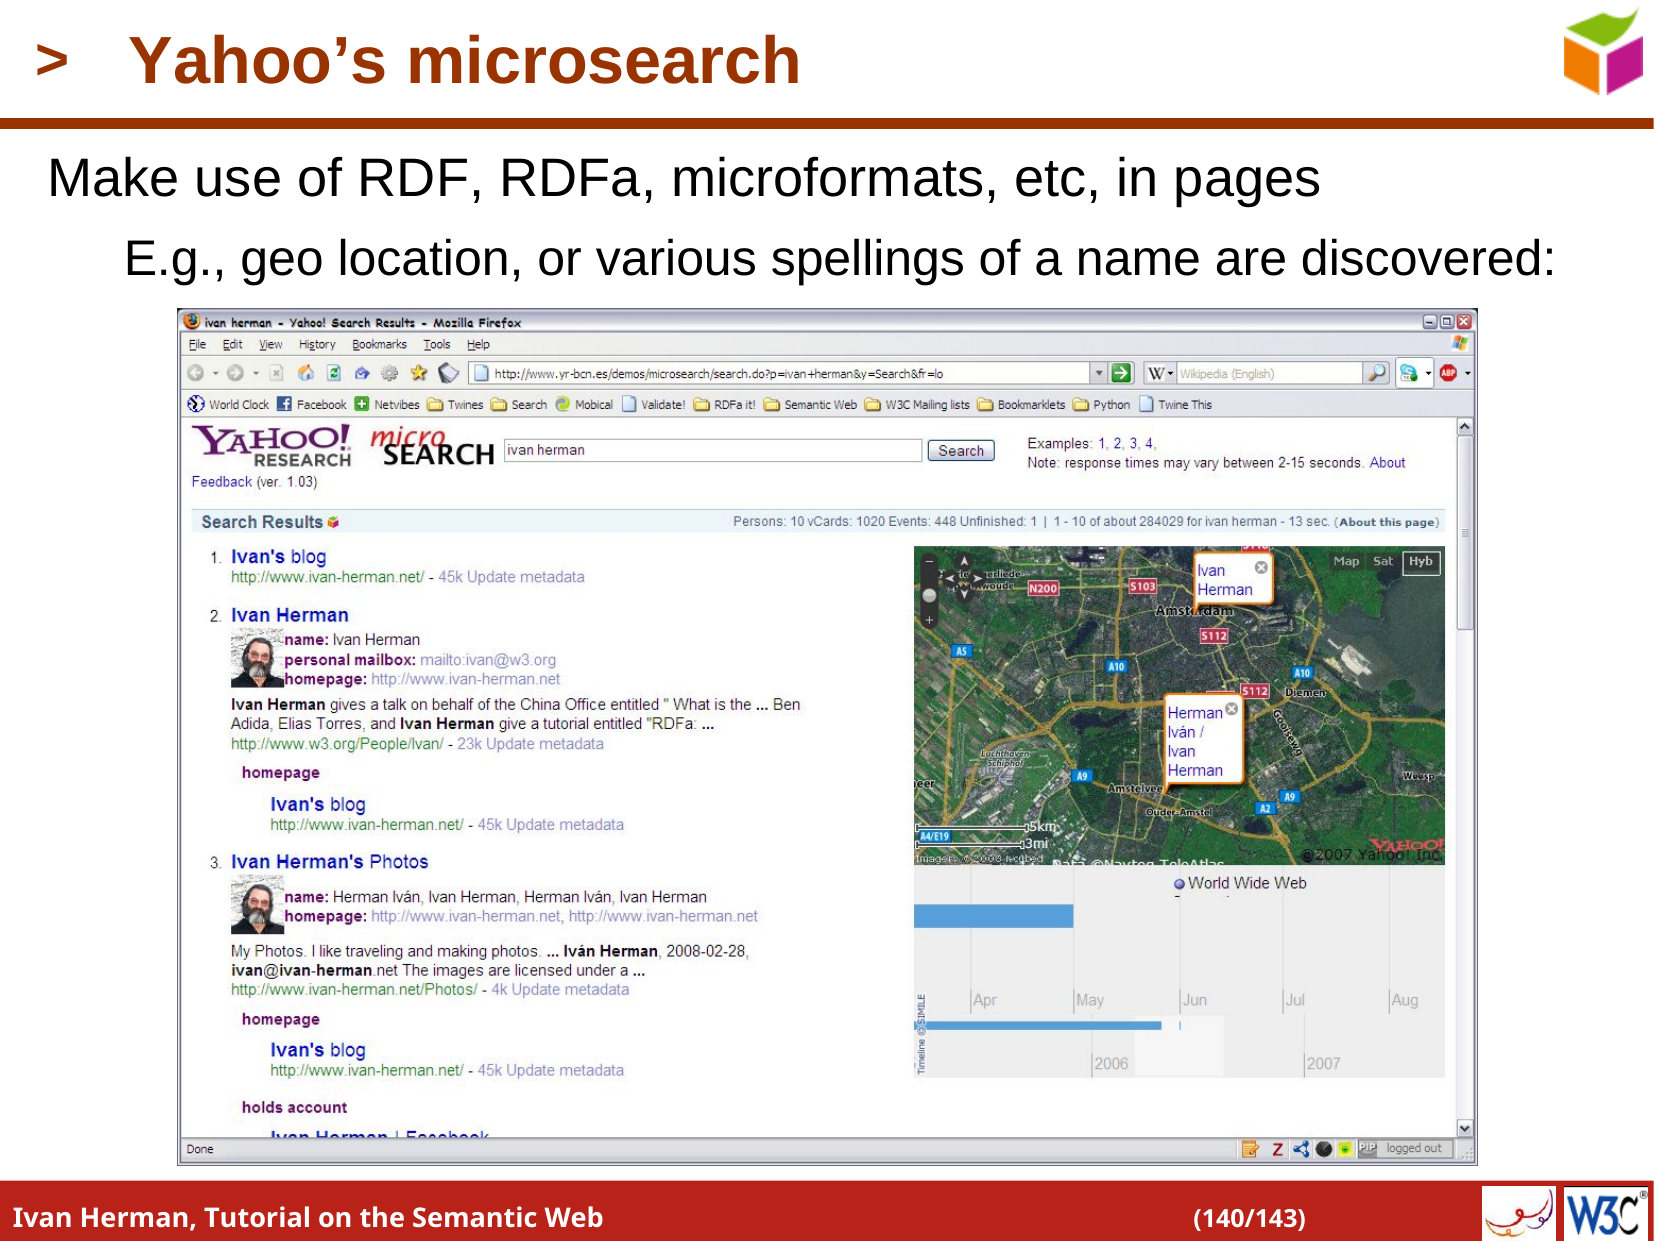

# Yahoo’s microsearch
Make use of RDF, RDFa, microformats, etc, in pages
E.g., geo location, or various spellings of a name are discovered: